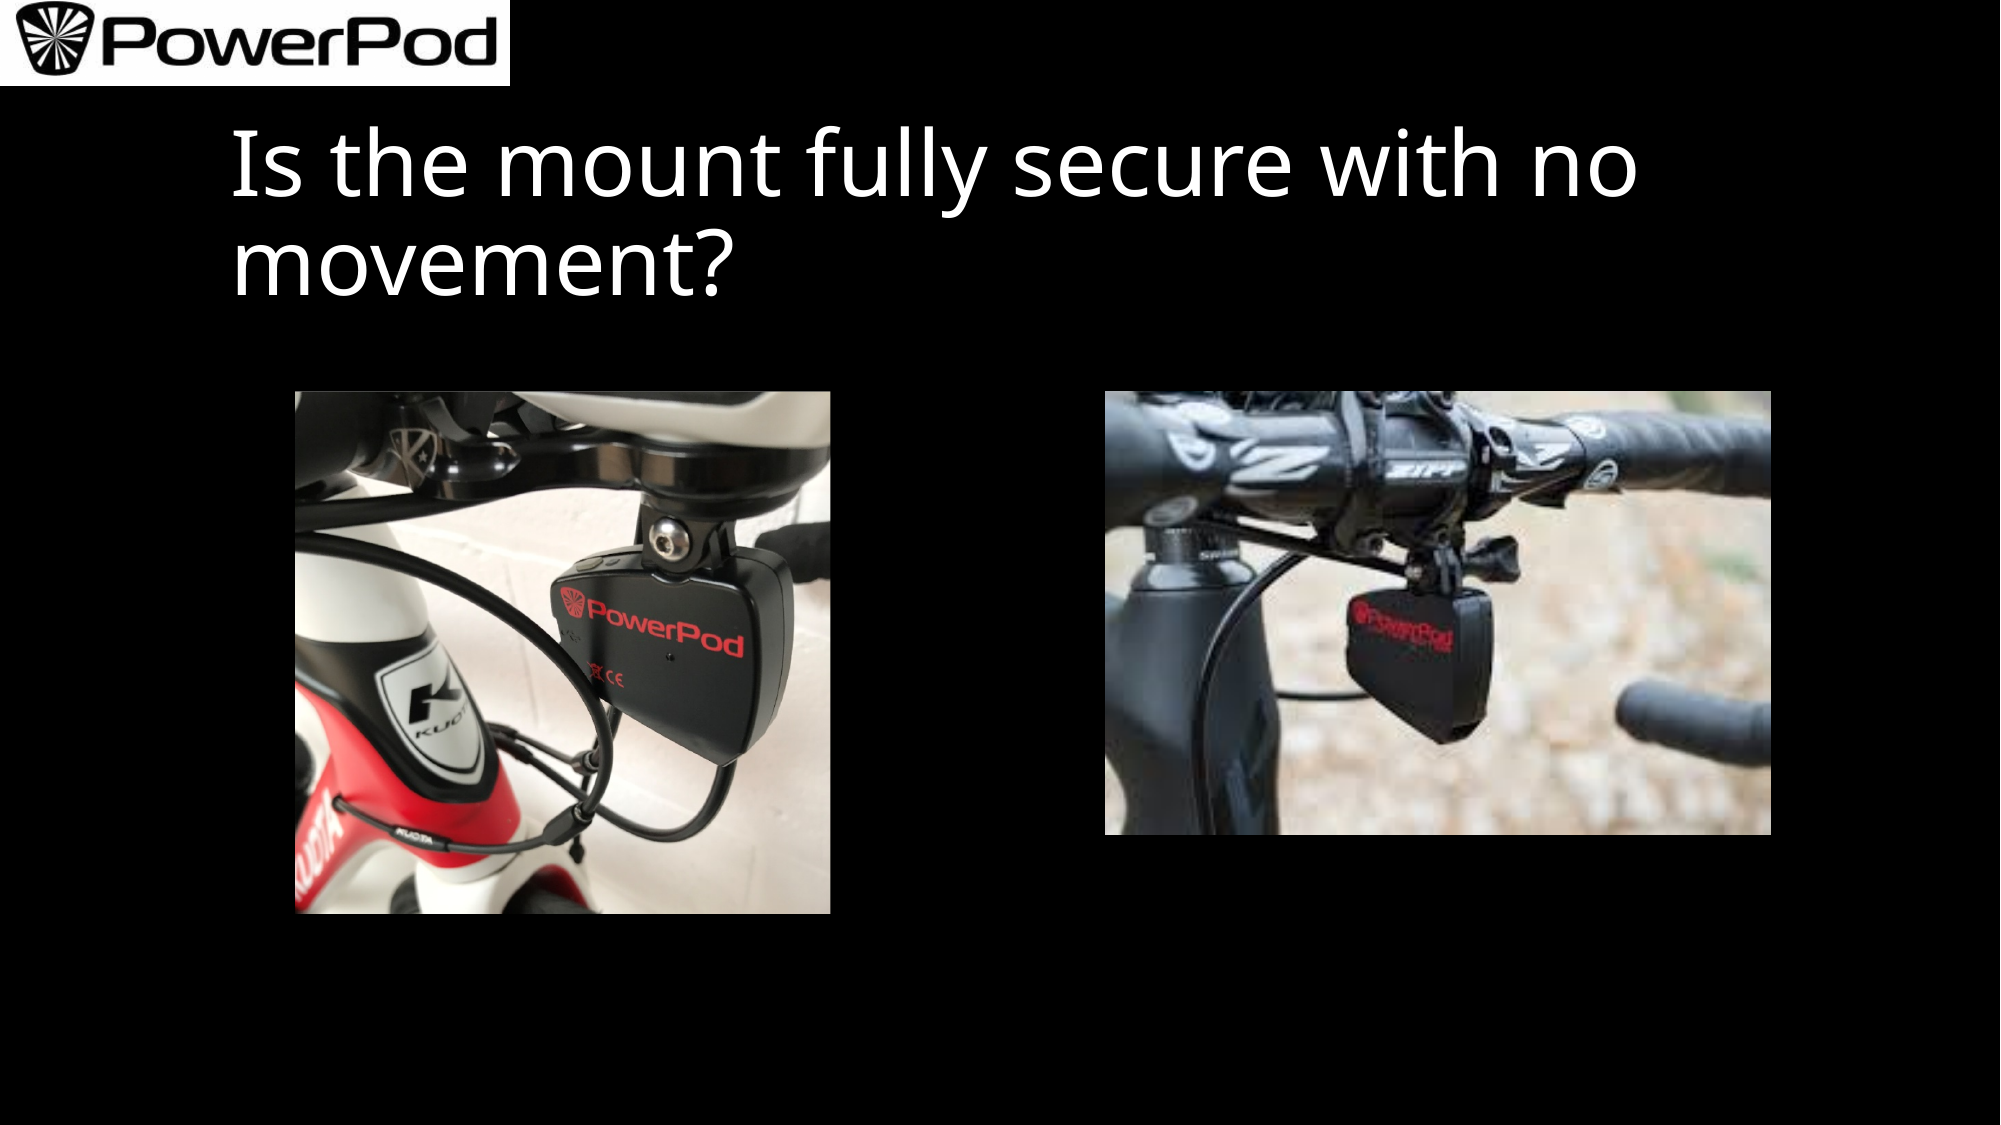

# Is the mount fully secure with no movement?